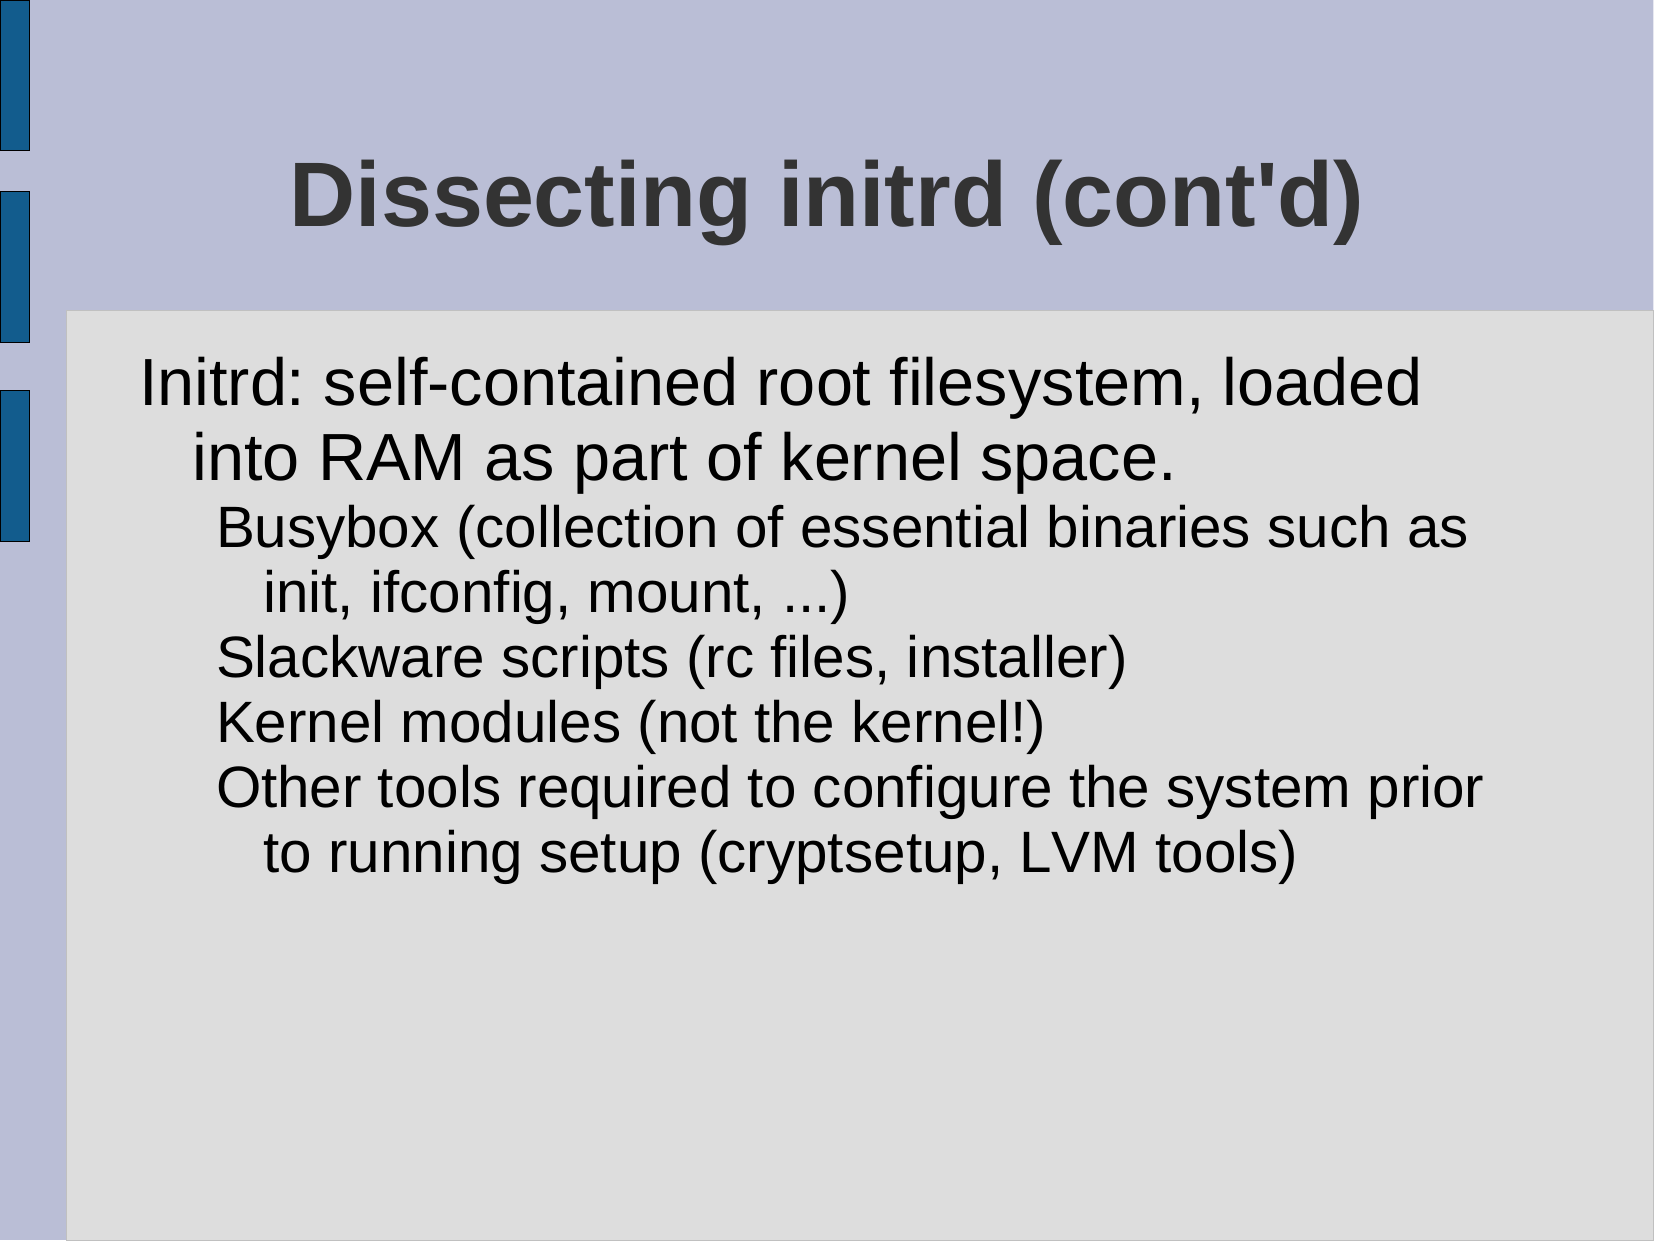

# Dissecting initrd (cont'd)
Initrd: self-contained root filesystem, loaded into RAM as part of kernel space.
Busybox (collection of essential binaries such as init, ifconfig, mount, ...)
Slackware scripts (rc files, installer)
Kernel modules (not the kernel!)
Other tools required to configure the system prior to running setup (cryptsetup, LVM tools)